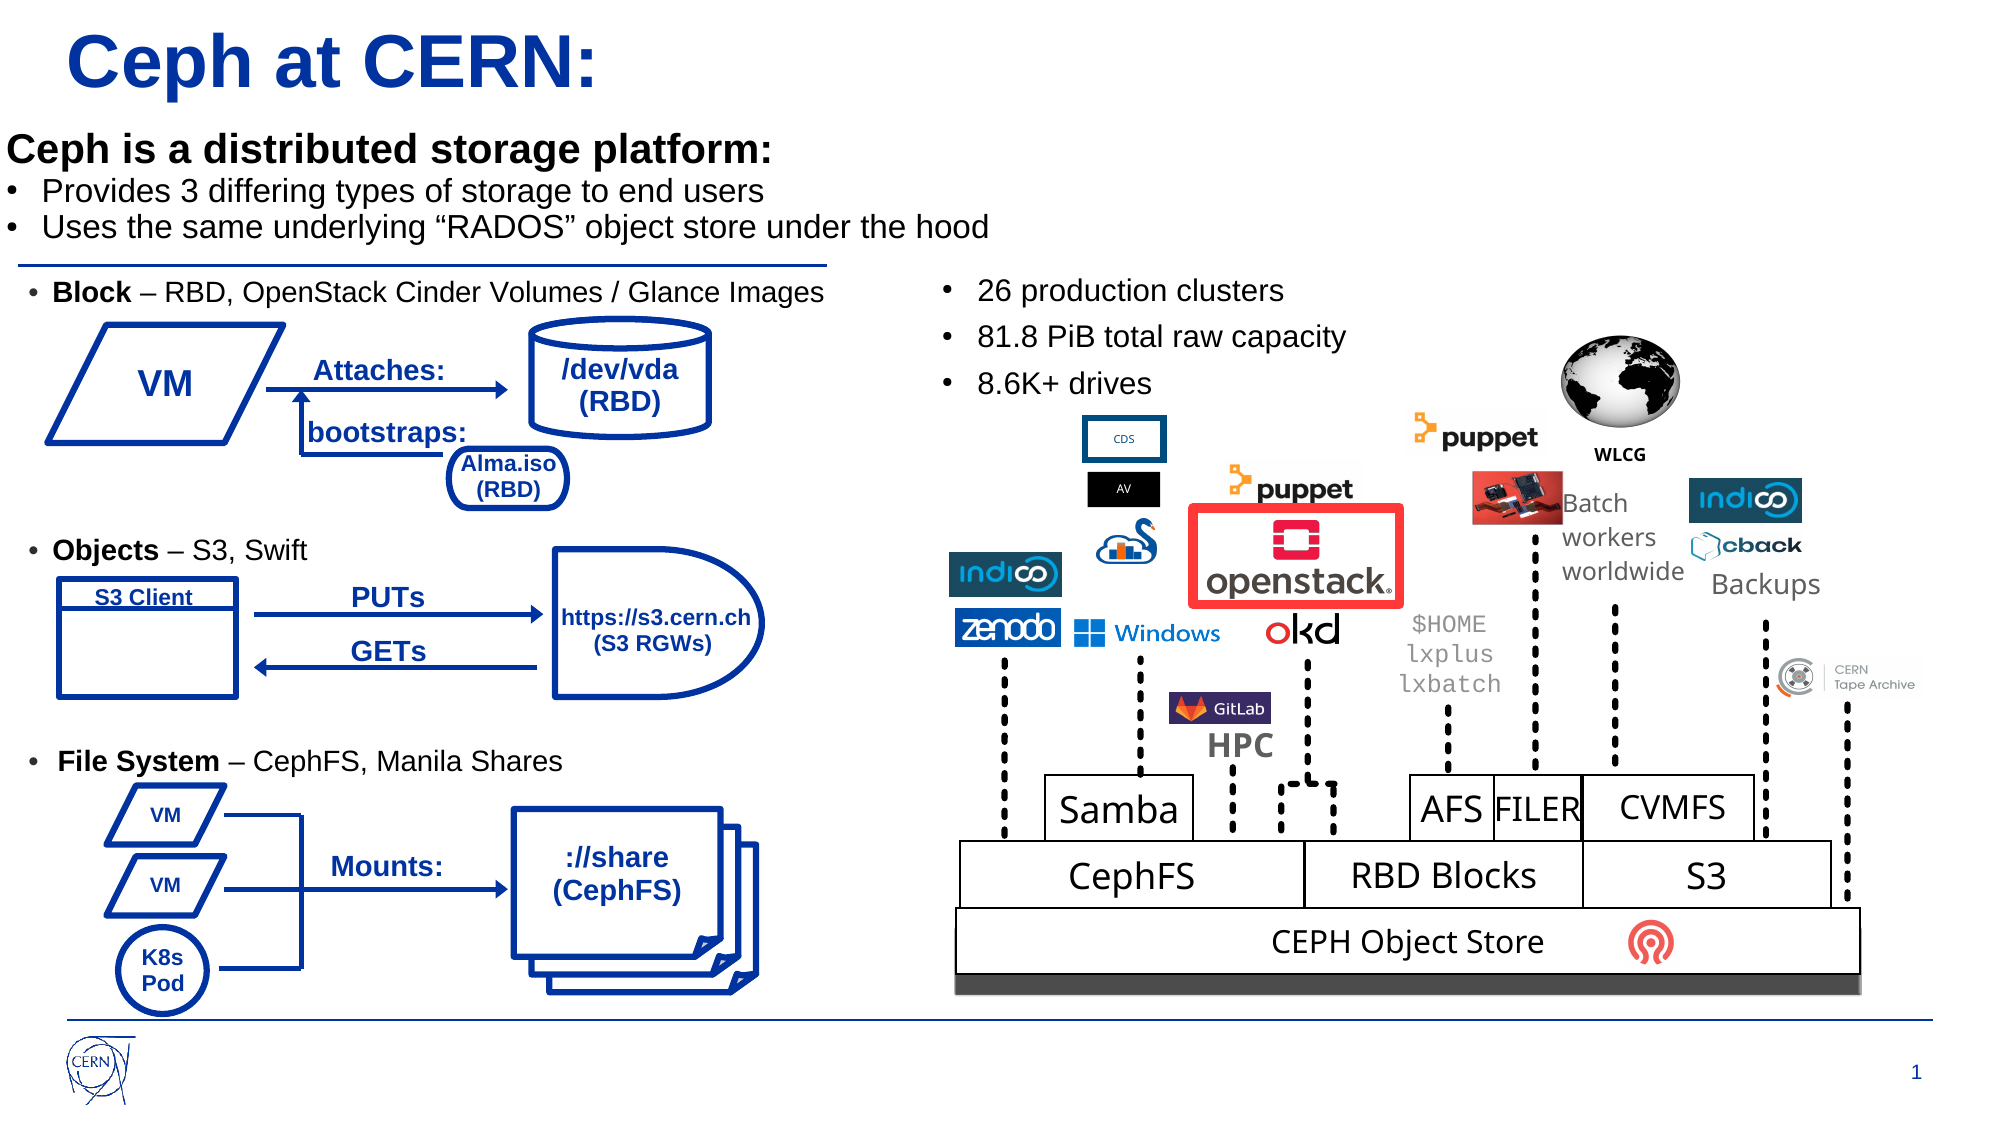

Ceph at CERN:
Ceph is a distributed storage platform:
Provides 3 differing types of storage to end users
Uses the same underlying “RADOS” object store under the hood
26 production clusters
81.8 PiB total raw capacity
8.6K+ drives
•
Block – RBD, OpenStack Cinder Volumes / Glance Images
/dev/vda
(RBD)
VM
WLCG
Attaches:
bootstraps:
CDS
Alma.iso
(RBD)
AV
Batch workers worldwide
•
Objects – S3, Swift
Backups
PUTs
S3 Client
$HOME
lxplus
lxbatch
https://s3.cern.ch
 (S3 RGWs)
GETs
HPC
•
File System – CephFS, Manila Shares
Samba
AFS
FILER
 CVMFS
VM
://share
(CephFS)
S3
CephFS
RBD Blocks
Mounts:
VM
CEPH Object Store
K8s
Pod
1